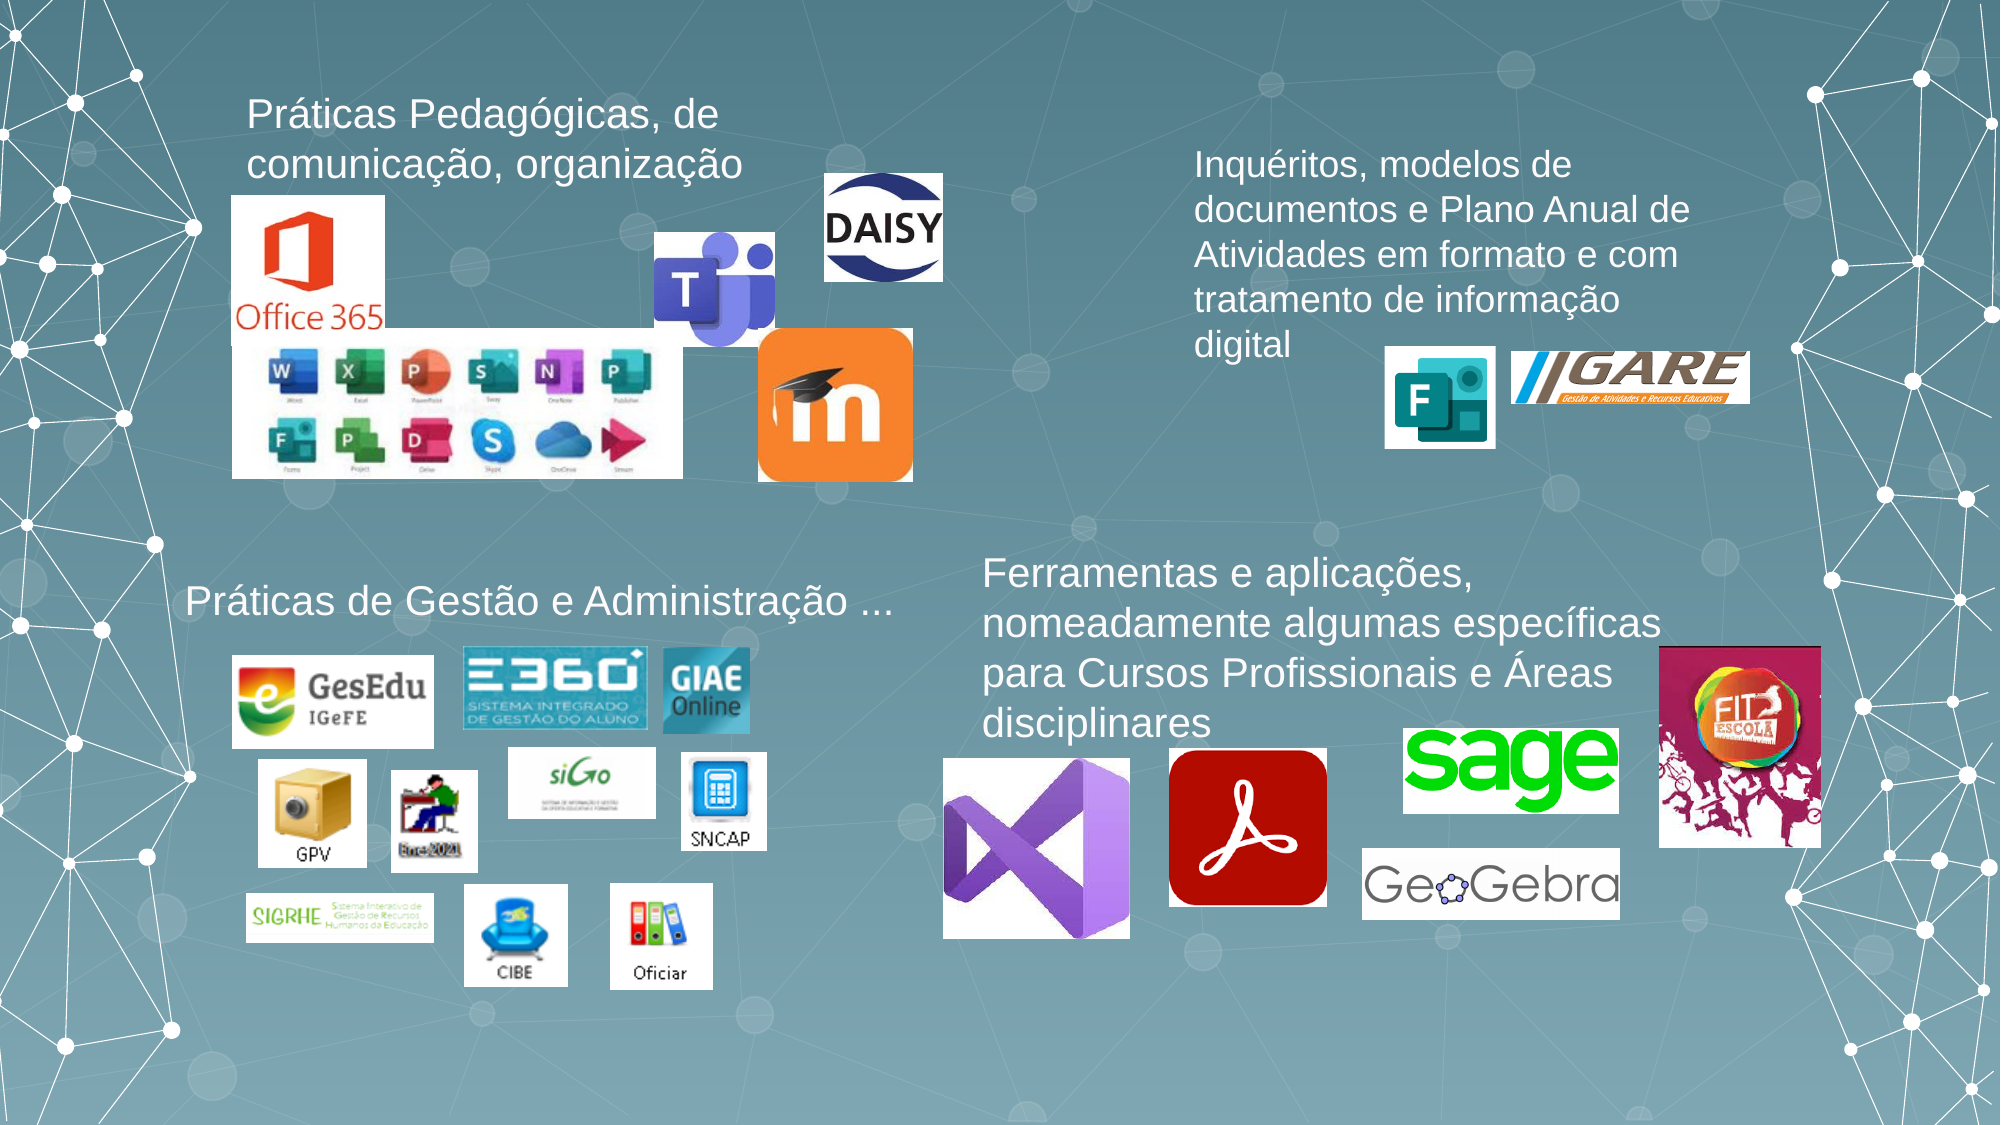

Práticas Pedagógicas, de comunicação, organização
Inquéritos, modelos de documentos e Plano Anual de Atividades em formato e com tratamento de informação digital
Ferramentas e aplicações, nomeadamente algumas específicas para Cursos Profissionais e Áreas disciplinares
Práticas de Gestão e Administração ...